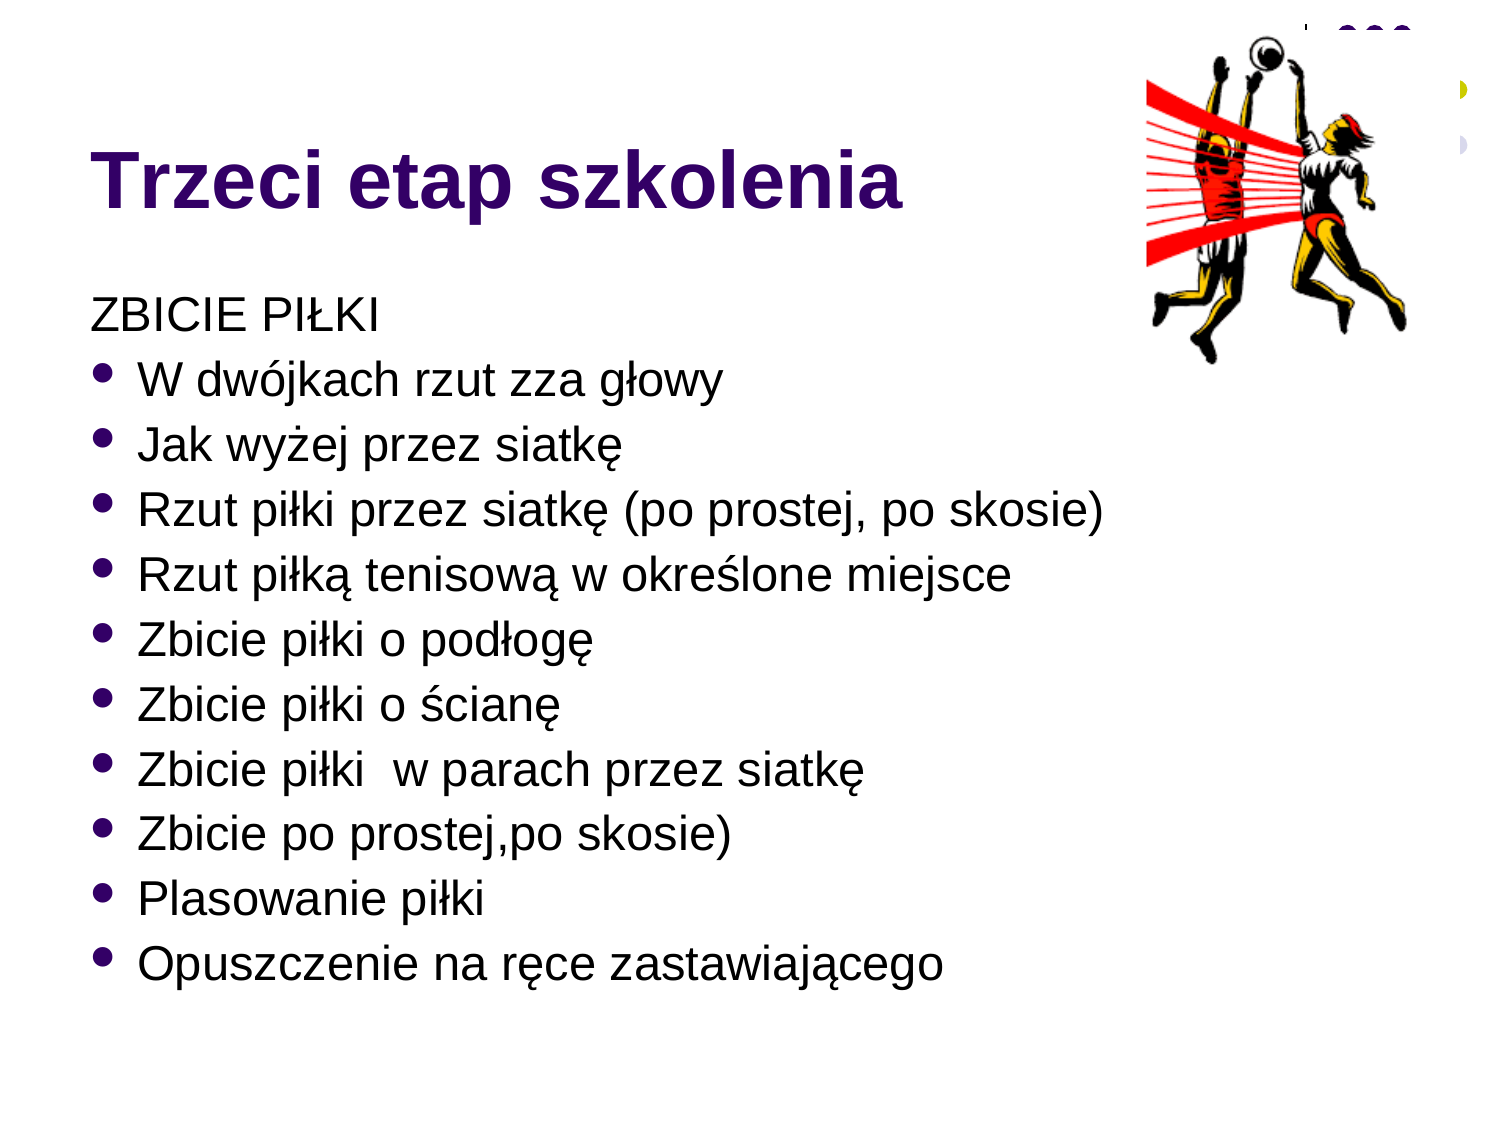

# Trzeci etap szkolenia
ZBICIE PIŁKI
W dwójkach rzut zza głowy
Jak wyżej przez siatkę
Rzut piłki przez siatkę (po prostej, po skosie)
Rzut piłką tenisową w określone miejsce
Zbicie piłki o podłogę
Zbicie piłki o ścianę
Zbicie piłki w parach przez siatkę
Zbicie po prostej,po skosie)
Plasowanie piłki
Opuszczenie na ręce zastawiającego